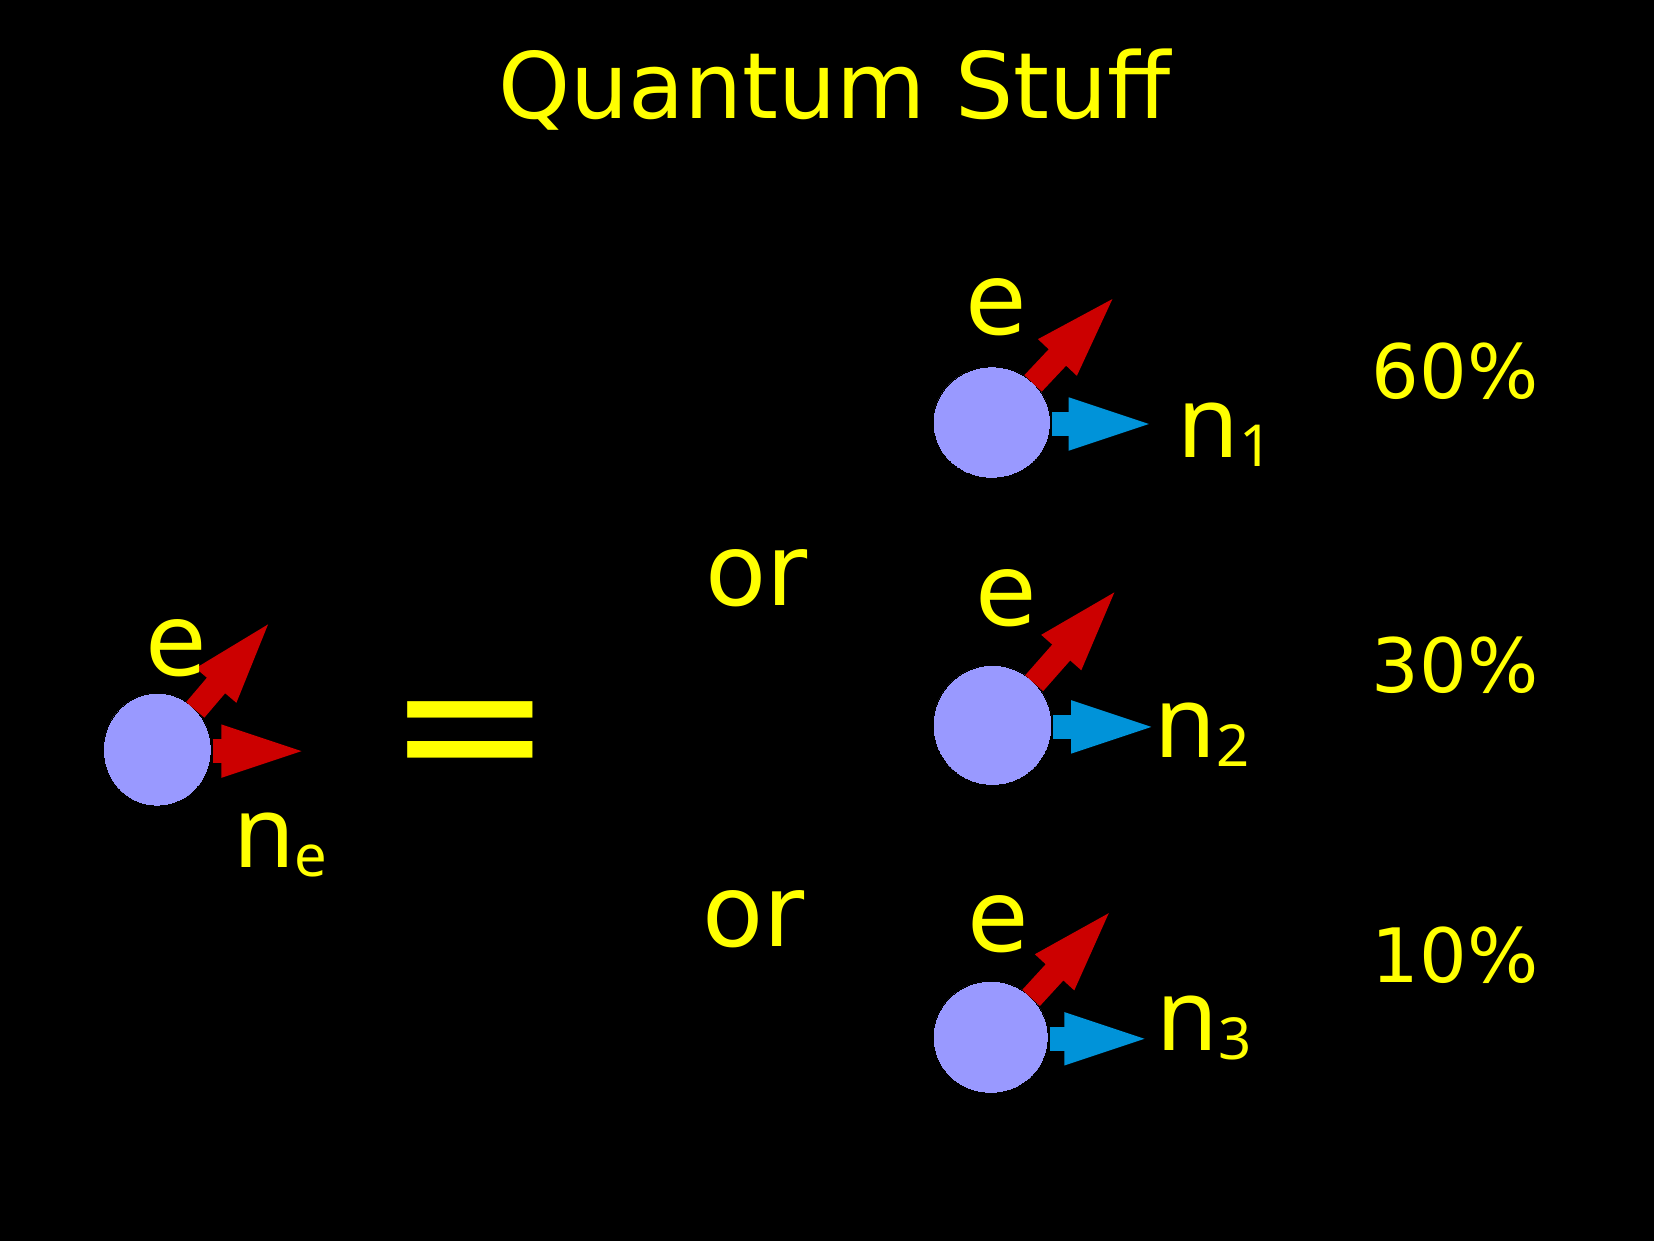

# Quantum Stuff
e
n1
60%
or
or
e
n2
e
ne
=
30%
e
n3
10%